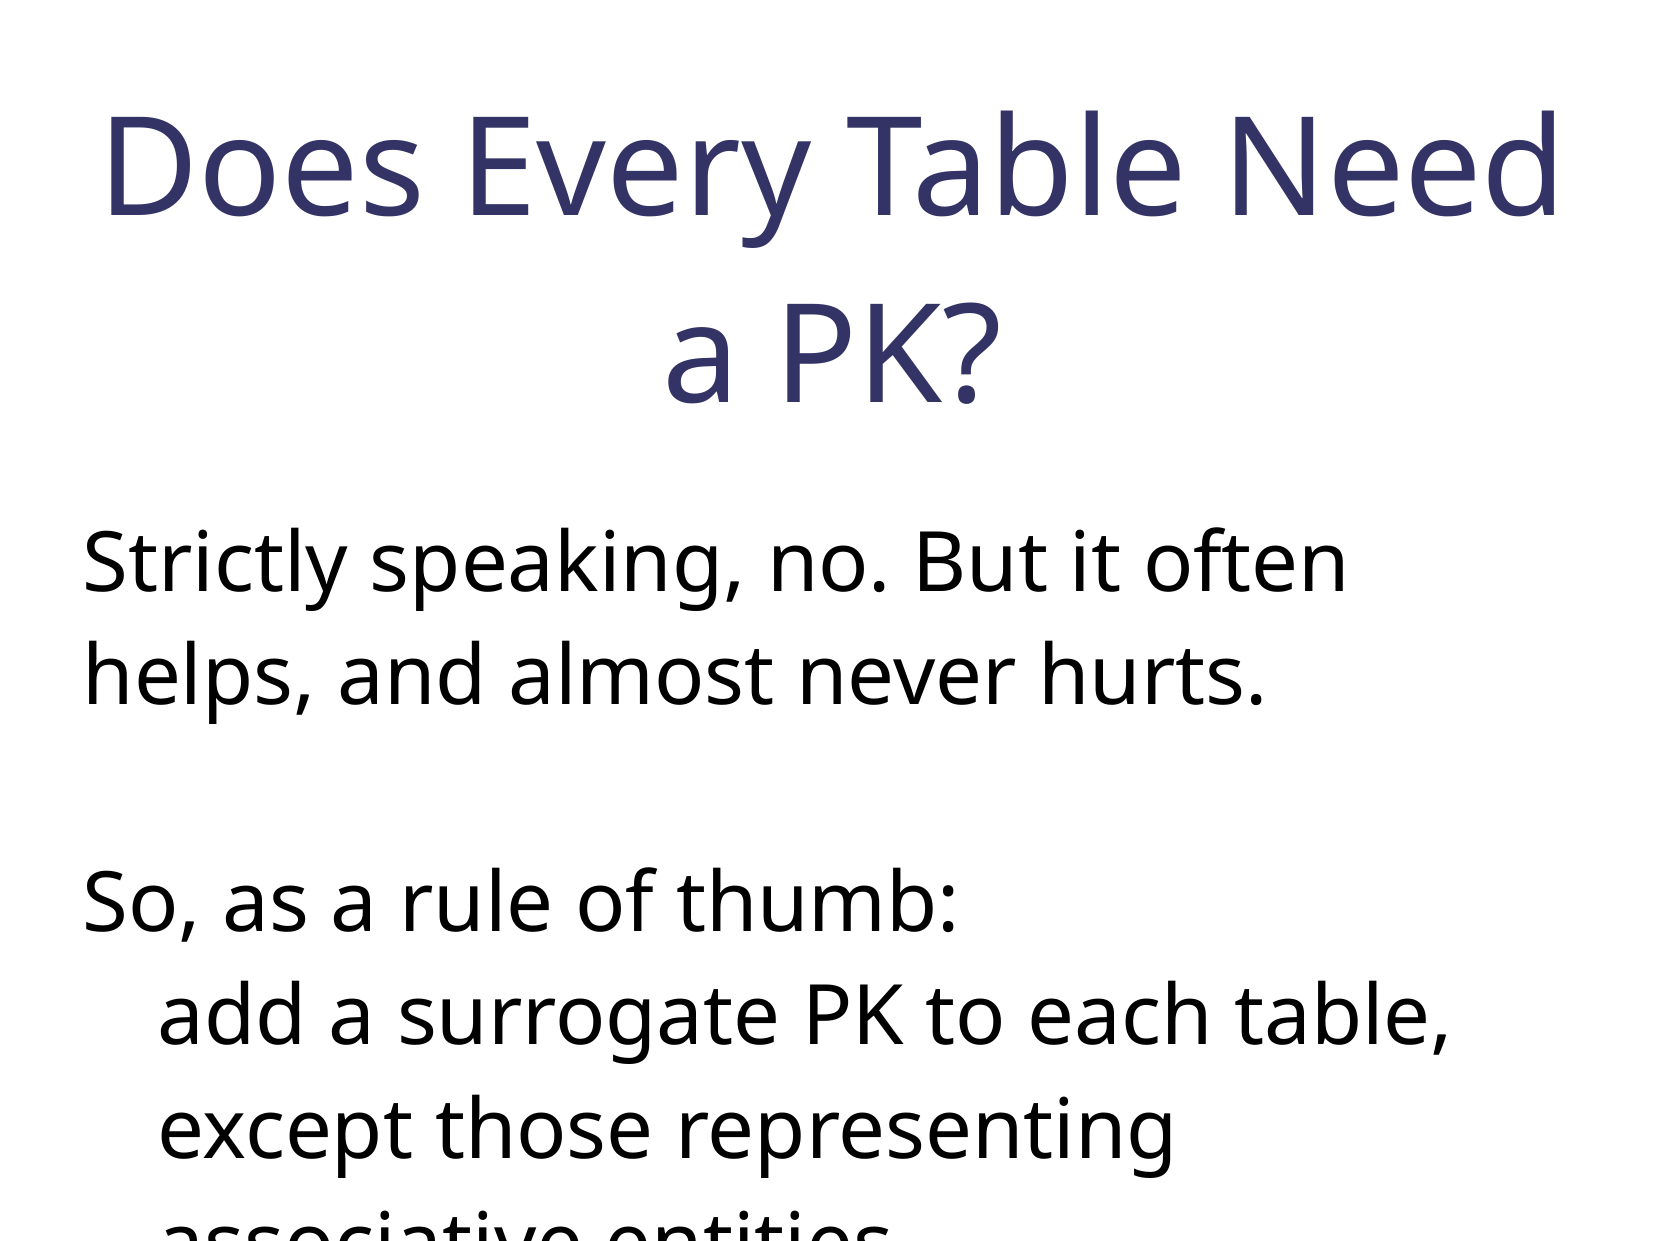

# Does Every Table Need a PK?
Strictly speaking, no. But it often helps, and almost never hurts.
So, as a rule of thumb:
	add a surrogate PK to each table,
	except those representing
	associative entities.